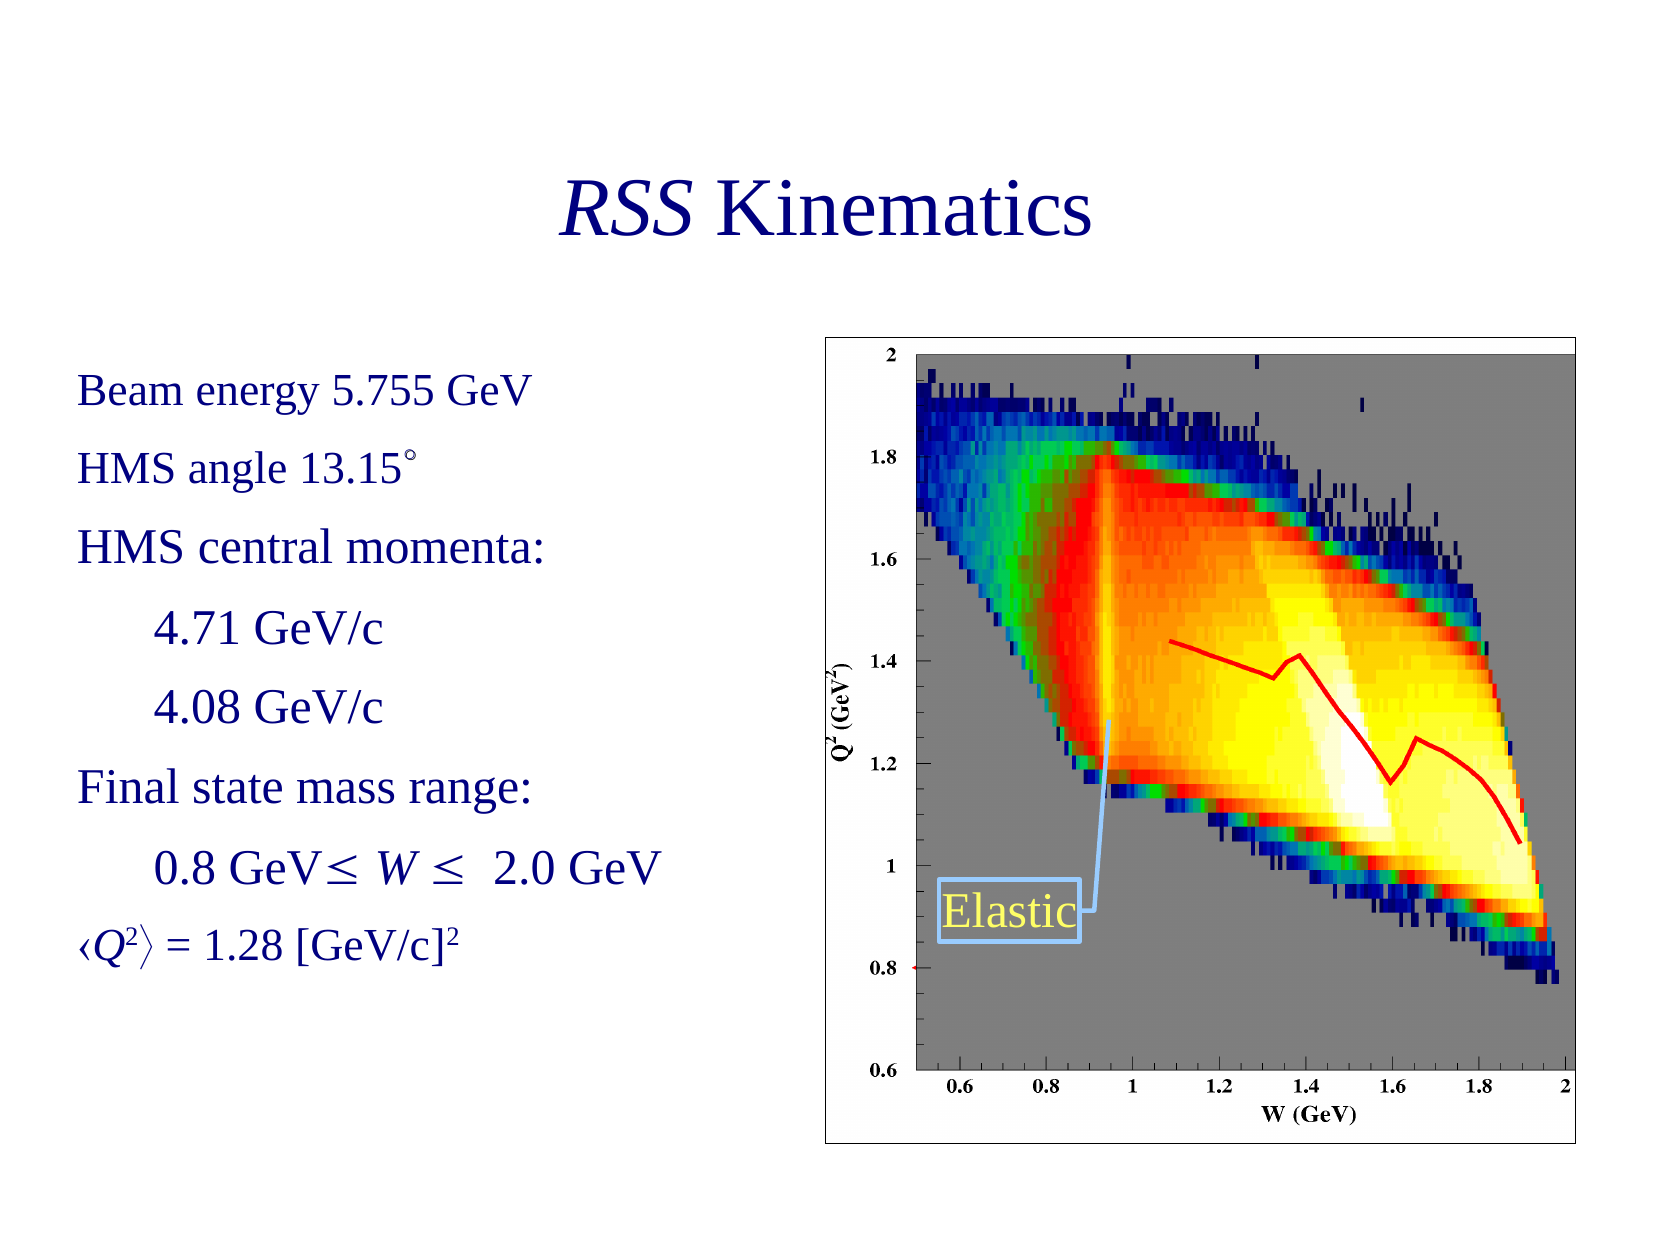

# RSS Kinematics
Beam energy 5.755 GeV
HMS angle 13.15°
HMS central momenta:
4.71 GeV/c
4.08 GeV/c
Final state mass range:
0.8 GeV≤ W ≤ 2.0 GeV
Q2 = 1.28 [GeV/c]2